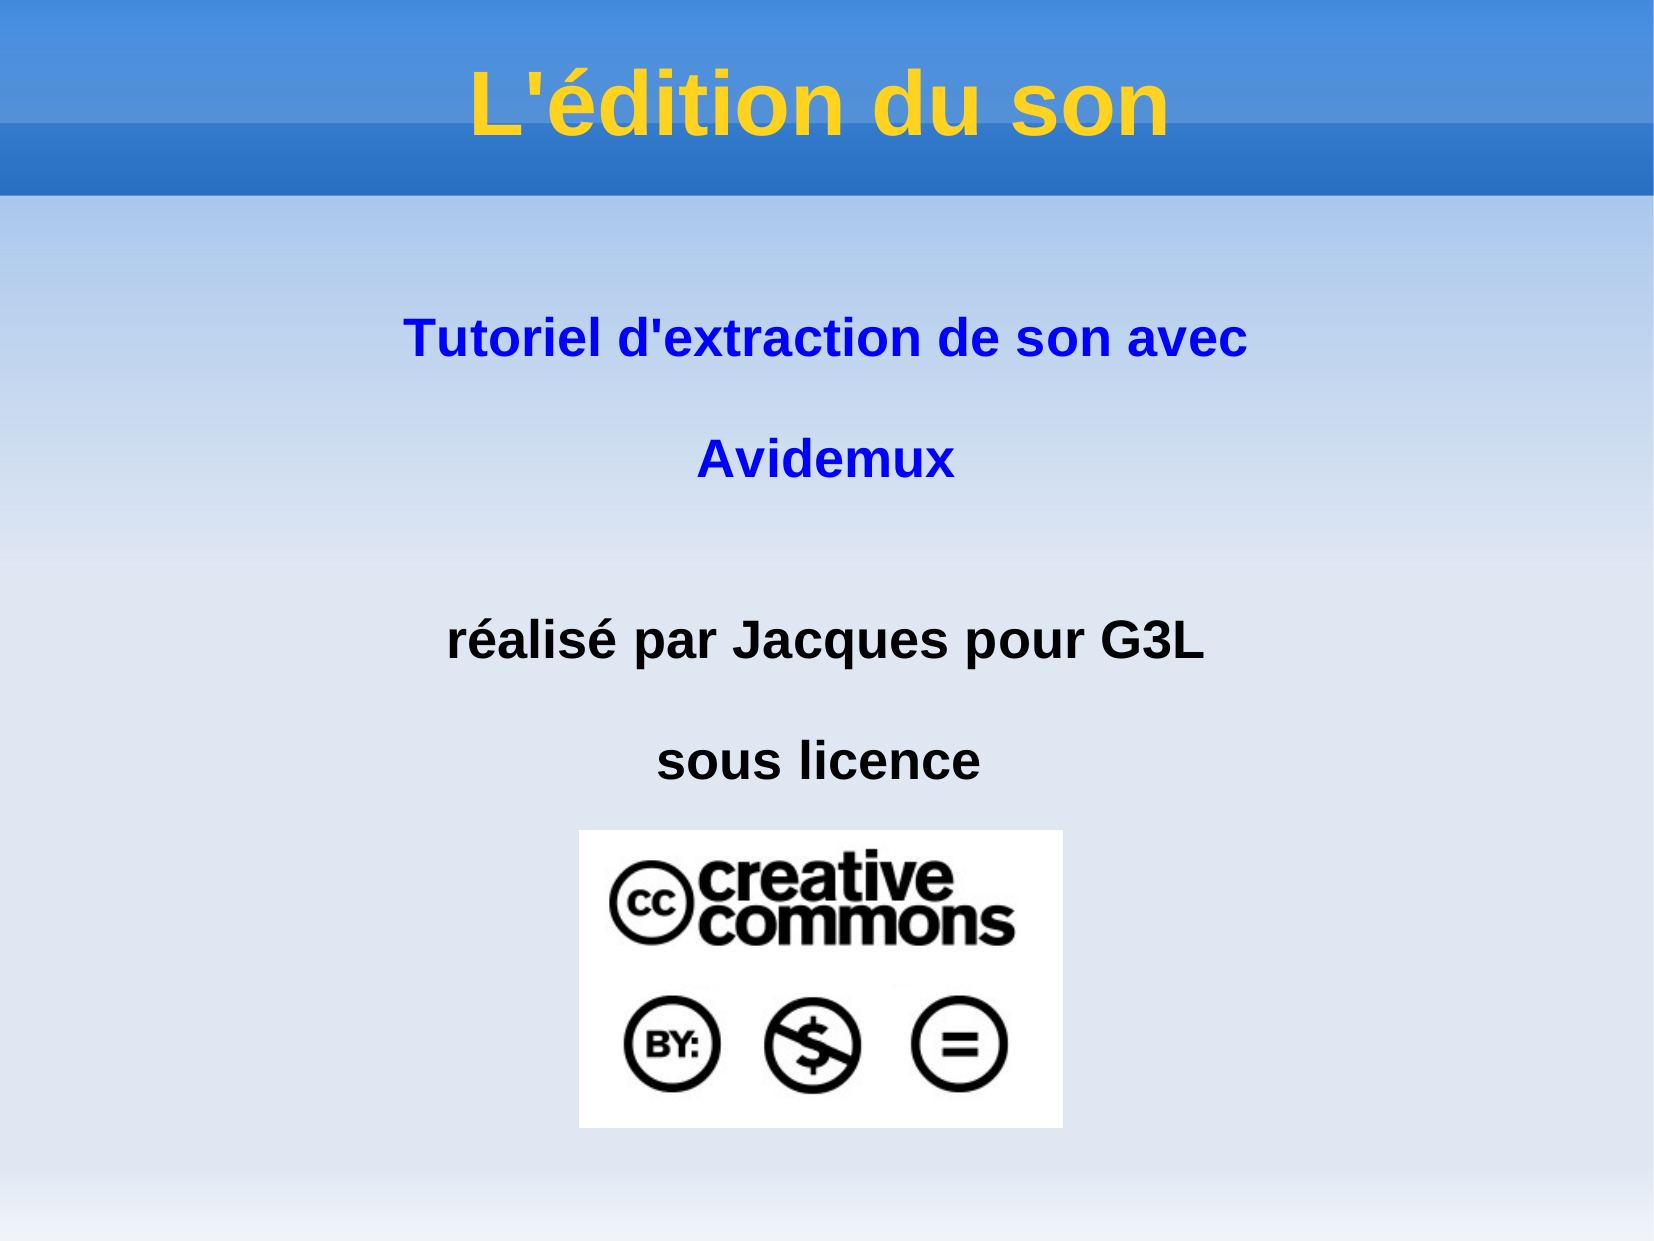

# L'édition du son
Tutoriel d'extraction de son avec
Avidemux
réalisé par Jacques pour G3L
sous licence